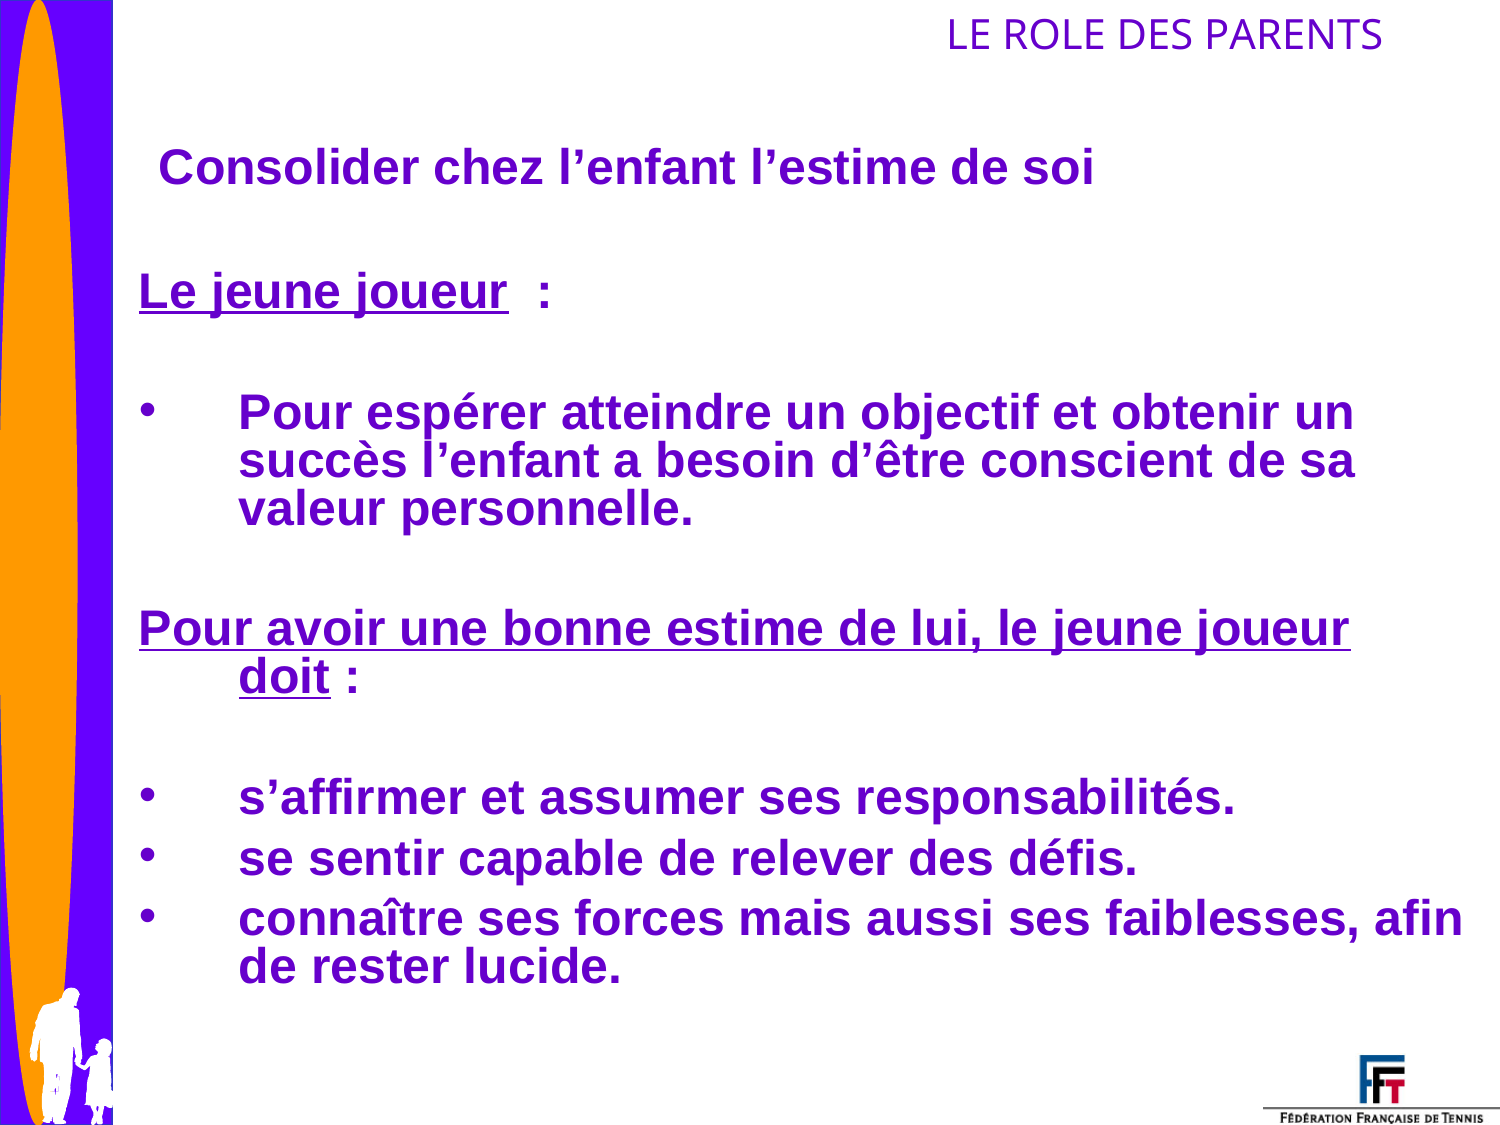

LE ROLE DES PARENTS
Consolider chez l’enfant l’estime de soi
# Le jeune joueur :
Pour espérer atteindre un objectif et obtenir un succès l’enfant a besoin d’être conscient de sa valeur personnelle.
Pour avoir une bonne estime de lui, le jeune joueur doit :
s’affirmer et assumer ses responsabilités.
se sentir capable de relever des défis.
connaître ses forces mais aussi ses faiblesses, afin de rester lucide.